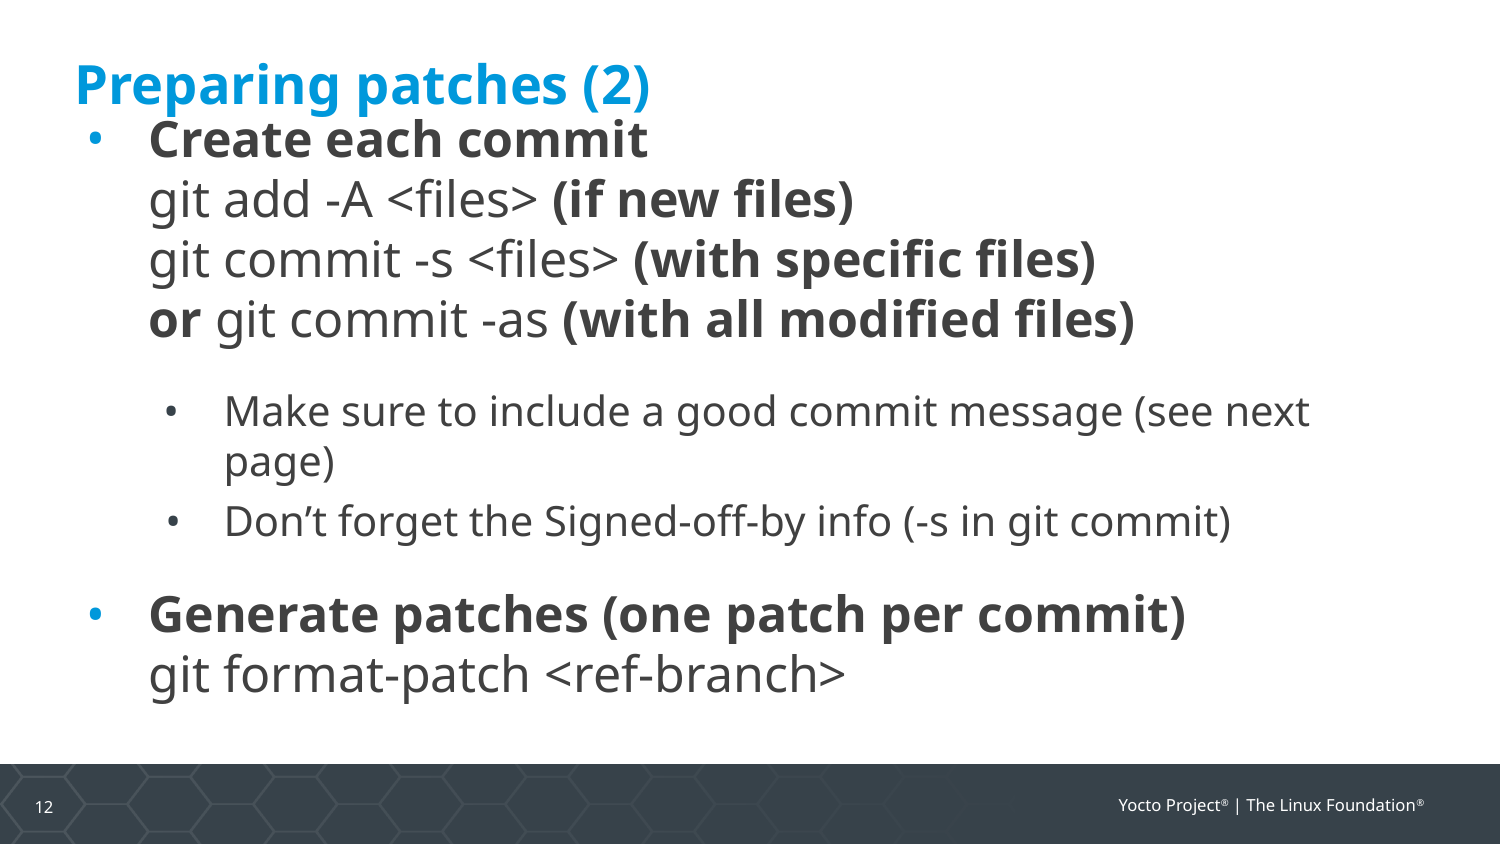

# Preparing patches (2)
Create each commit
git add -A <files> (if new files)
git commit -s <files> (with specific files)
or git commit -as (with all modified files)
Make sure to include a good commit message (see next page)
Don’t forget the Signed-off-by info (-s in git commit)
Generate patches (one patch per commit)
git format-patch <ref-branch>